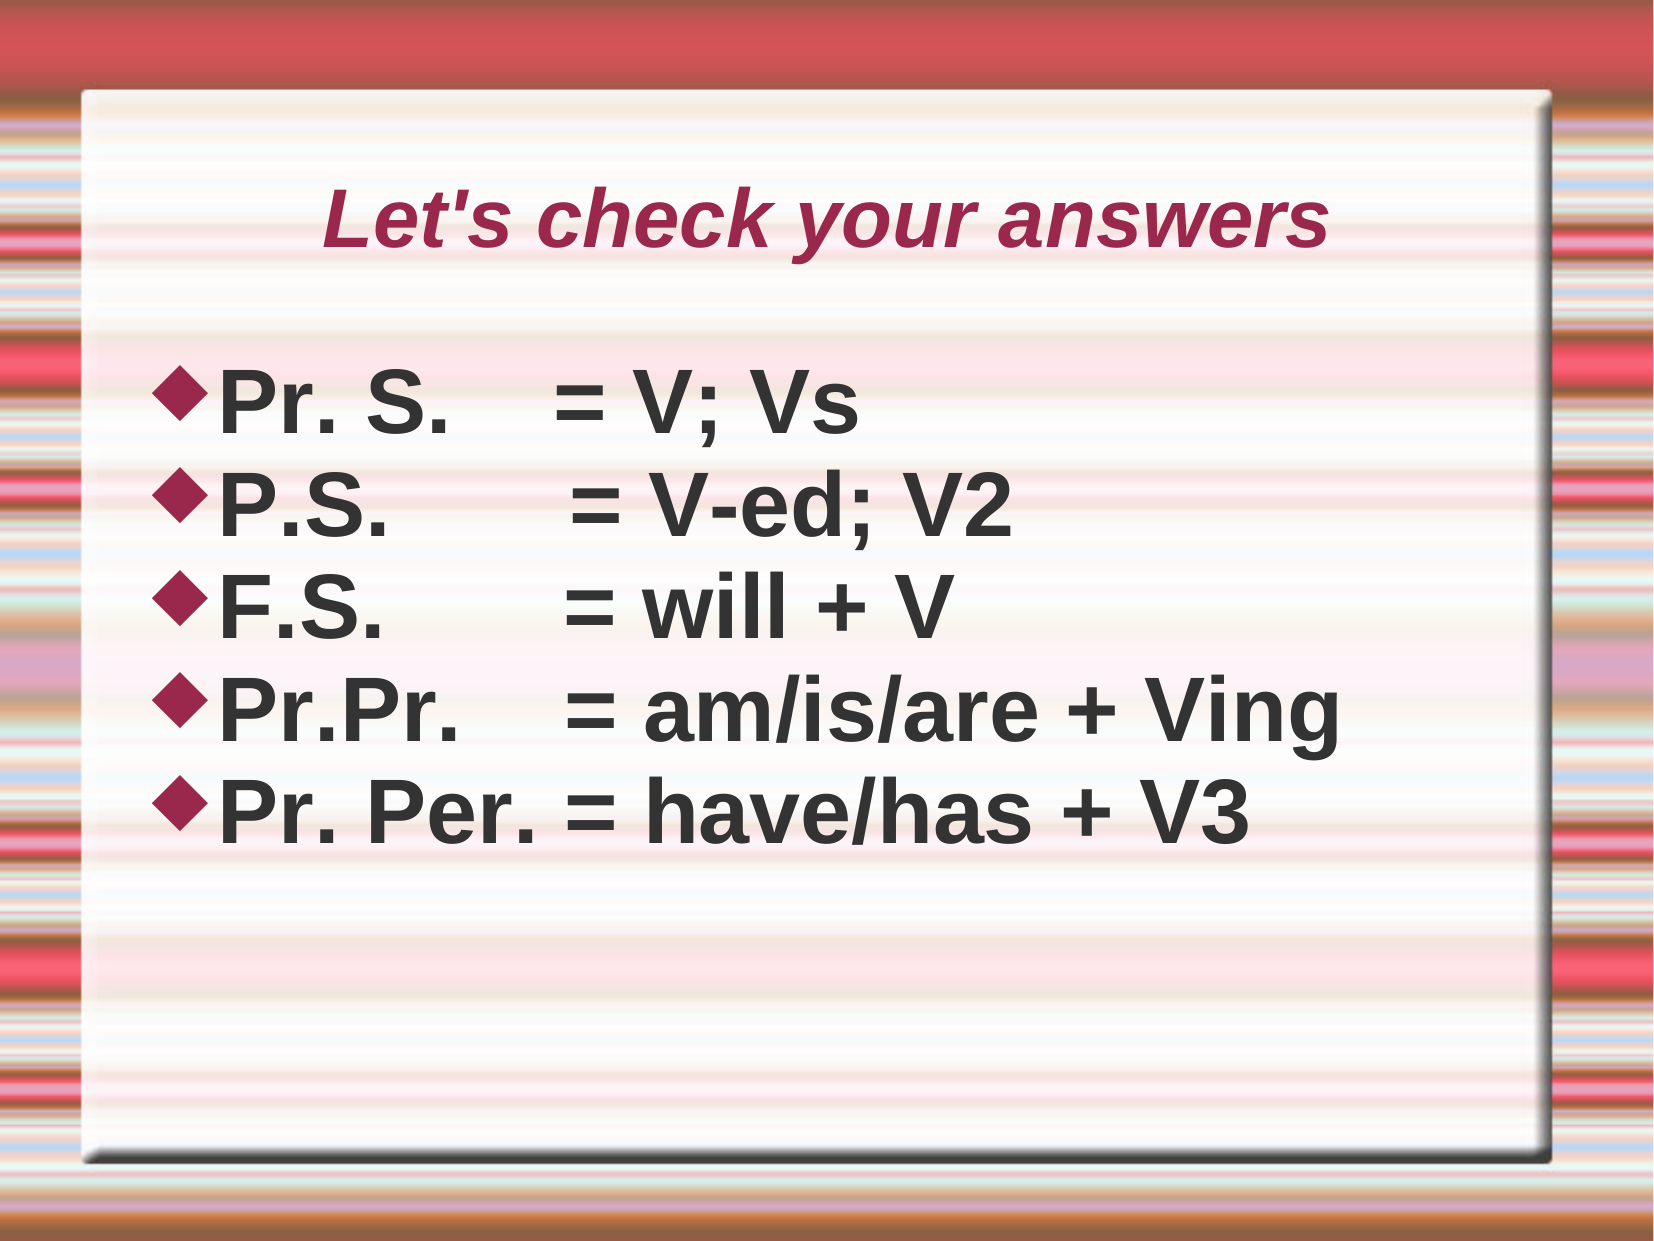

# Let's check your answers
Pr. S. = V; Vs
P.S. = V-ed; V2
F.S. = will + V
Pr.Pr. = am/is/are + Ving
Pr. Per. = have/has + V3